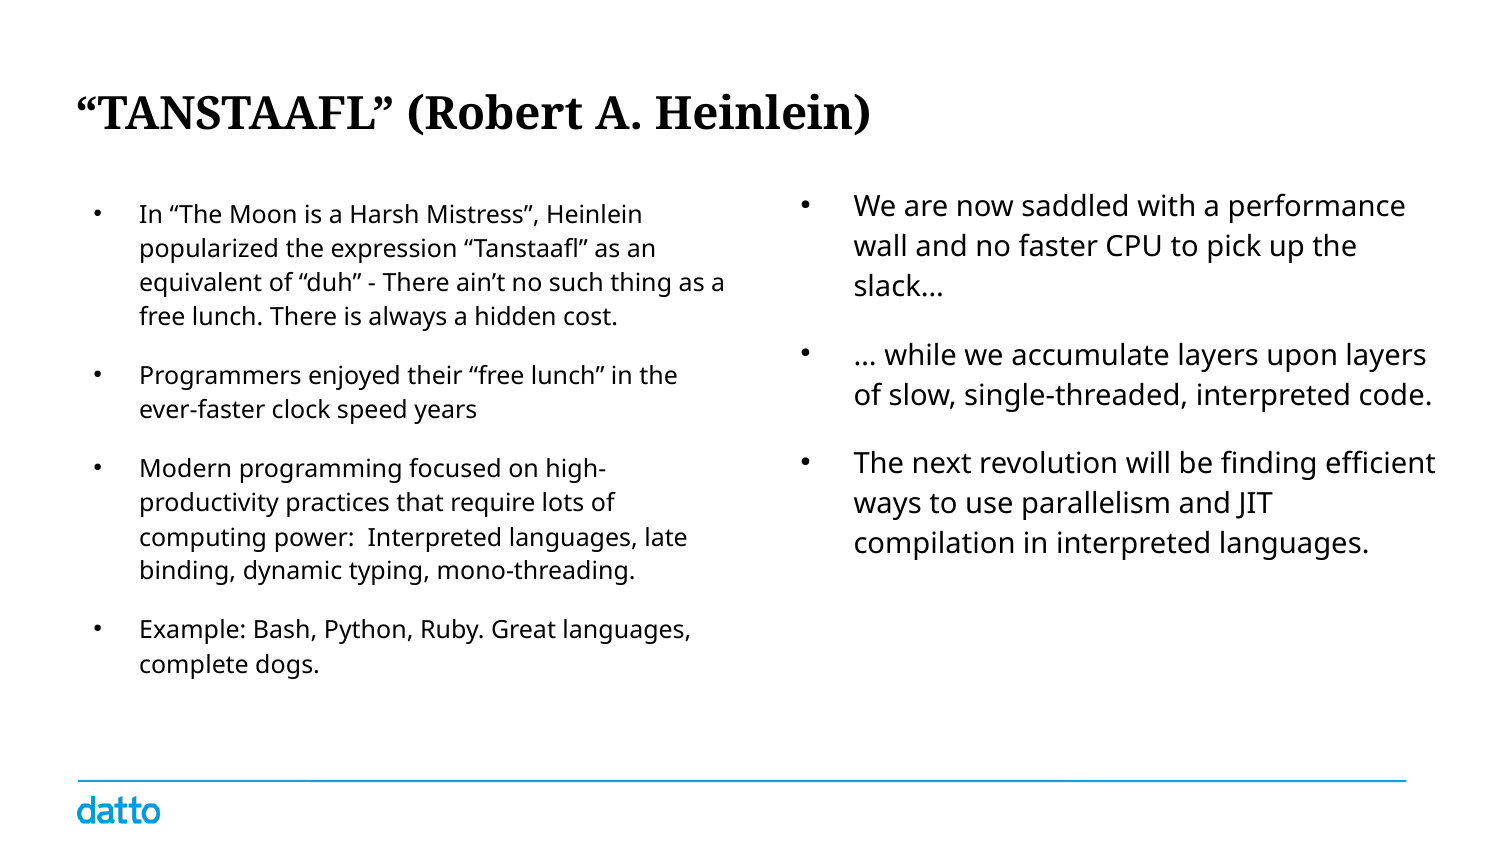

# “TANSTAAFL” (Robert A. Heinlein)
We are now saddled with a performance wall and no faster CPU to pick up the slack…
… while we accumulate layers upon layers of slow, single-threaded, interpreted code.
The next revolution will be finding efficient ways to use parallelism and JIT compilation in interpreted languages.
In “The Moon is a Harsh Mistress”, Heinlein popularized the expression “Tanstaafl” as an equivalent of “duh” - There ain’t no such thing as a free lunch. There is always a hidden cost.
Programmers enjoyed their “free lunch” in the ever-faster clock speed years
Modern programming focused on high-productivity practices that require lots of computing power: Interpreted languages, late binding, dynamic typing, mono-threading.
Example: Bash, Python, Ruby. Great languages, complete dogs.